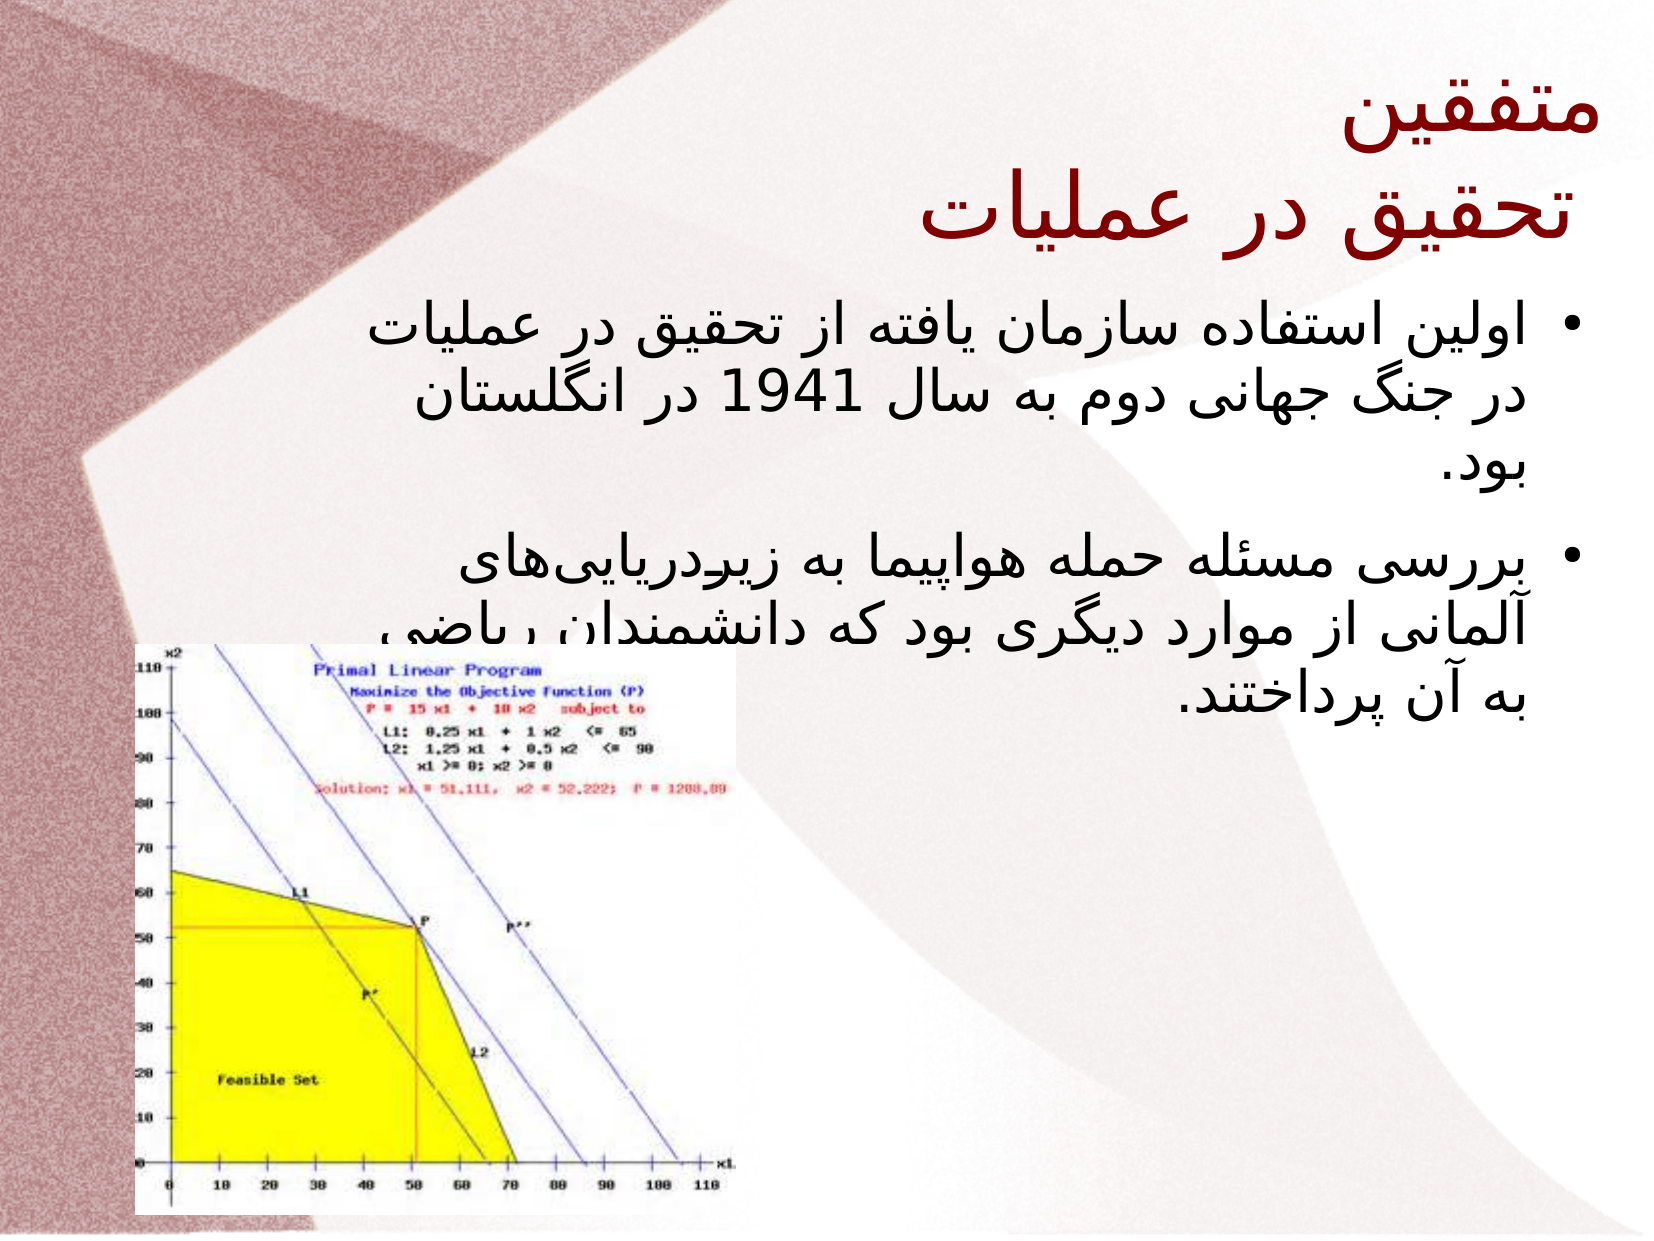

# متفقین تحقیق در عملیات
اولین استفاده سازمان یافته از تحقیق در عملیات در جنگ جهانی دوم به سال 1941 در انگلستان بود.
بررسی مسئله حمله هواپیما به زیردریایی‌های آلمانی از موارد دیگری بود که دانشمندان ریاضی به آن پرداختند.